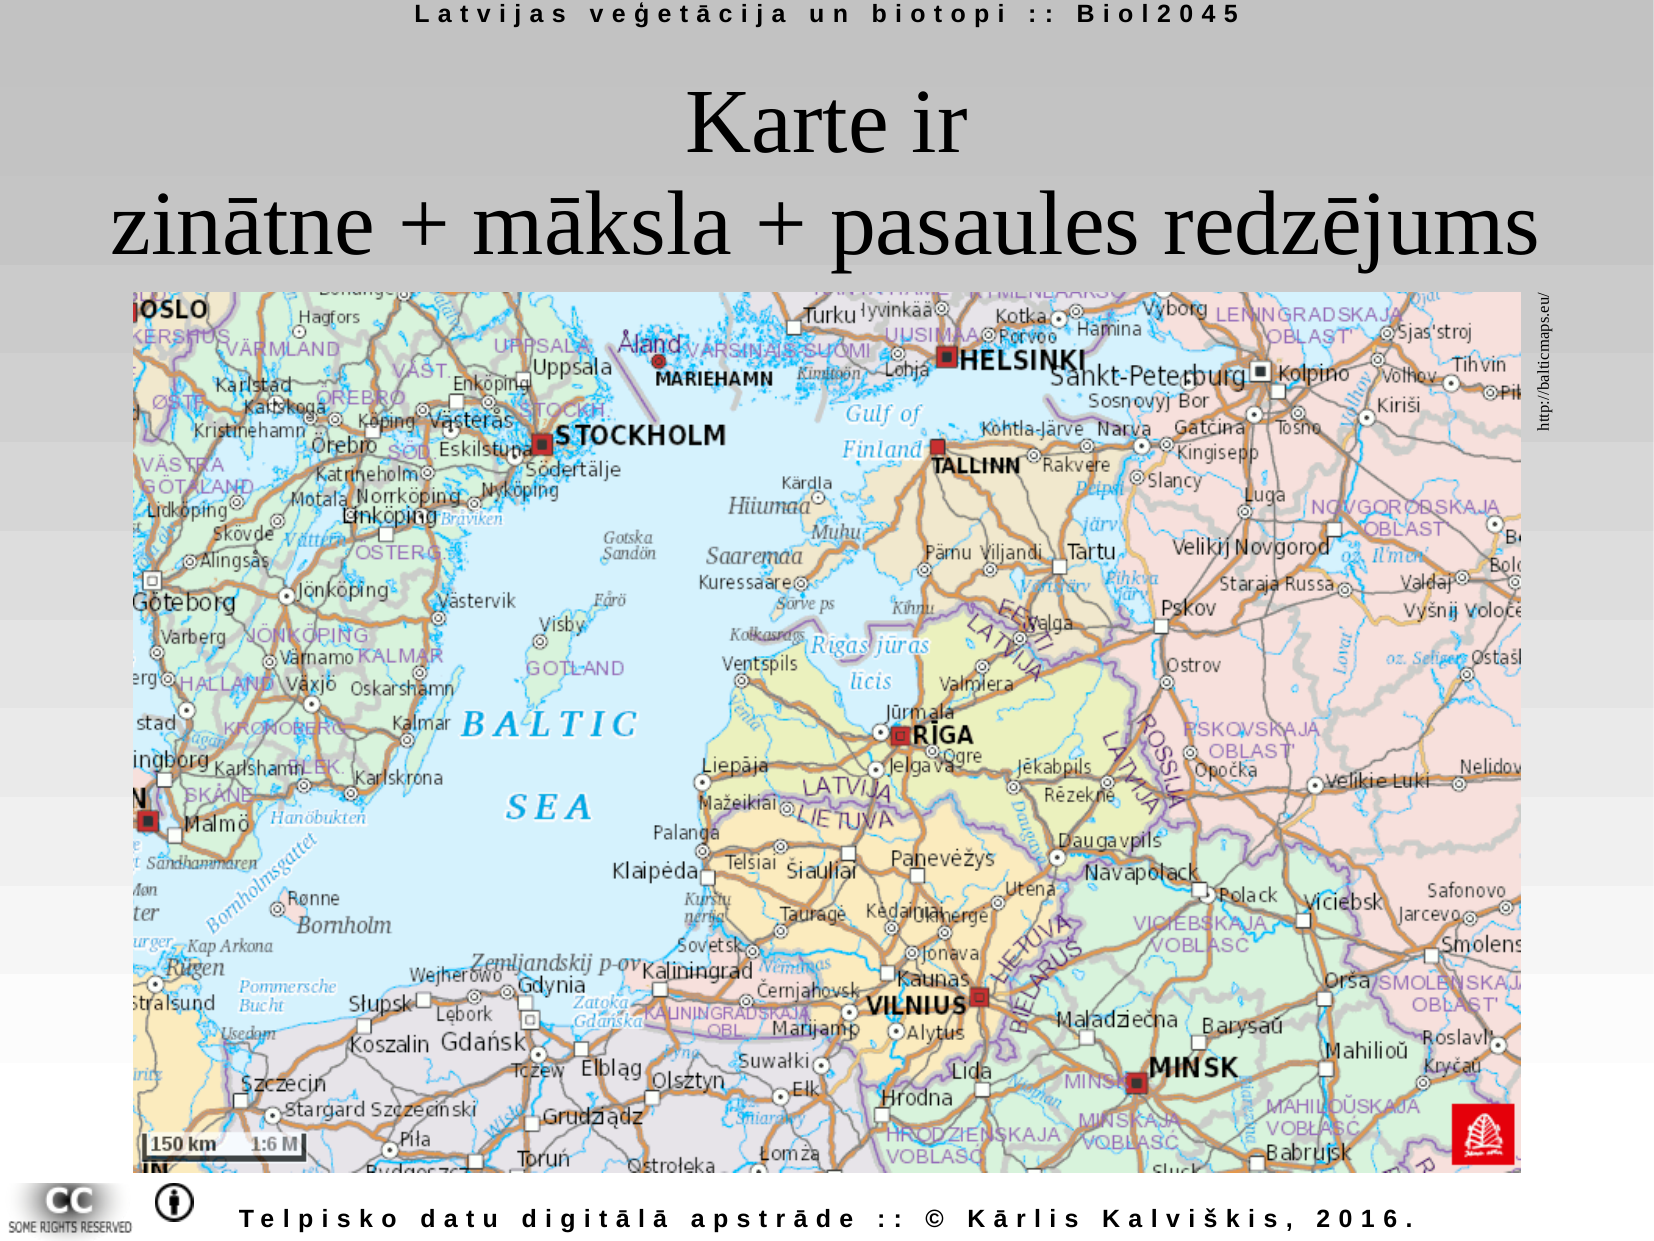

# Karte ir zinātne + māksla + pasaules redzējums
http://balticmaps.eu/